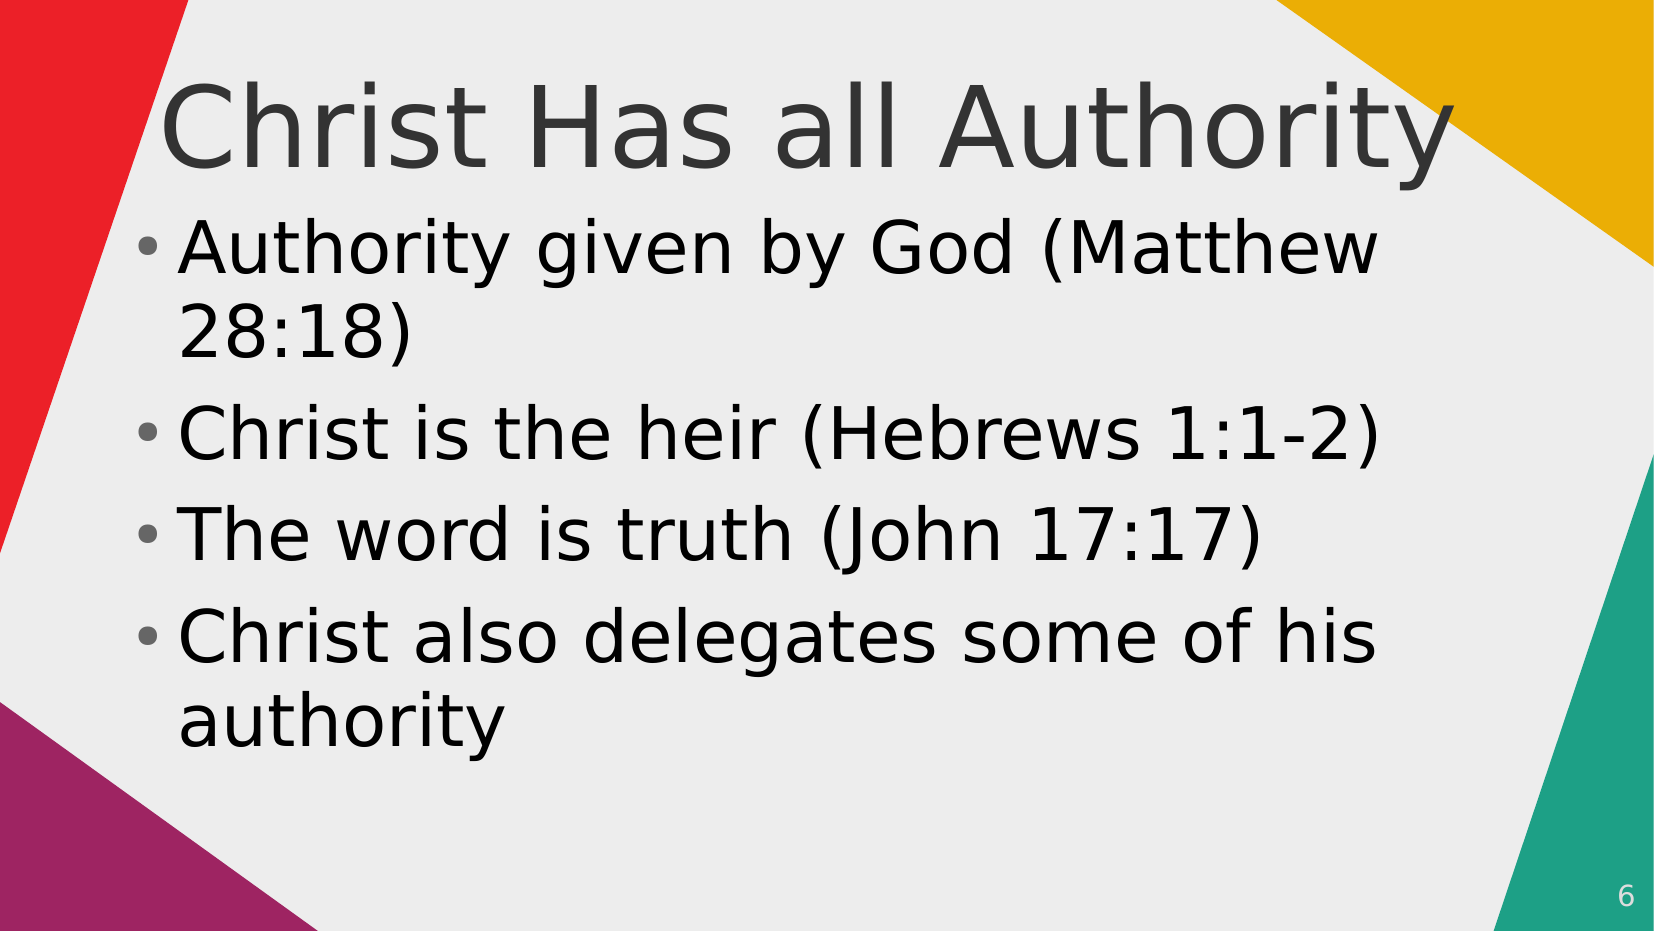

# Christ Has all Authority
Authority given by God (Matthew 28:18)
Christ is the heir (Hebrews 1:1-2)
The word is truth (John 17:17)
Christ also delegates some of his authority
6